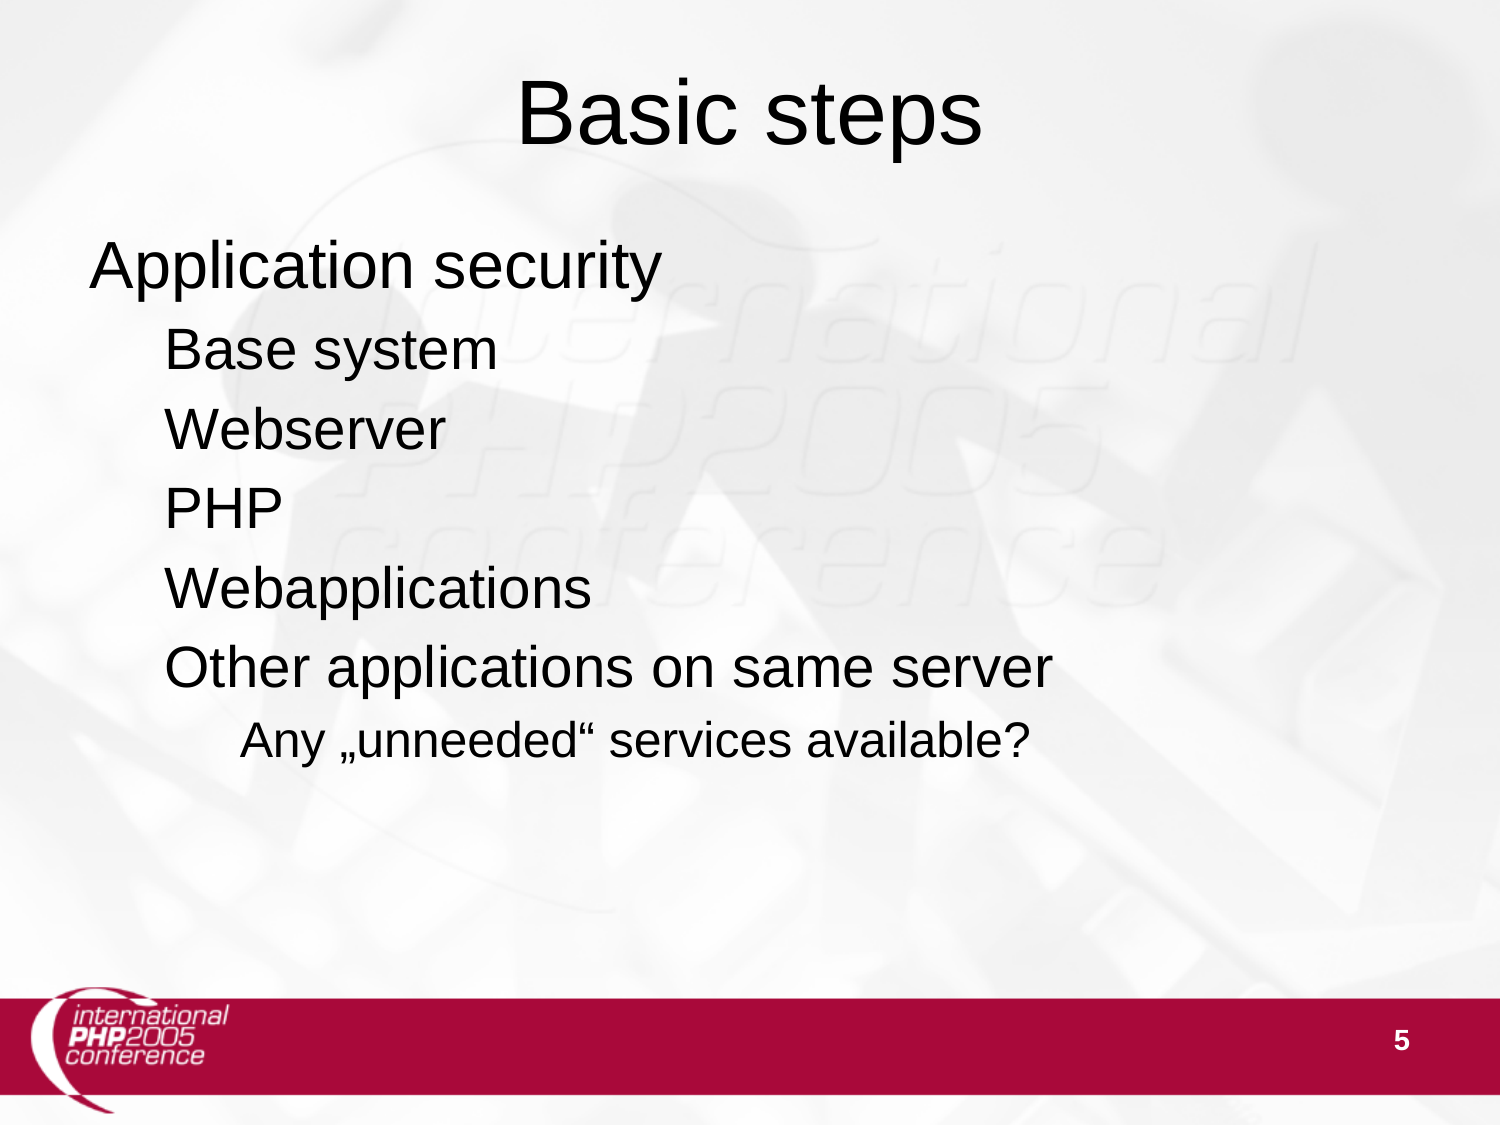

# Basic steps
Application security
Base system
Webserver
PHP
Webapplications
Other applications on same server
Any „unneeded“ services available?
5